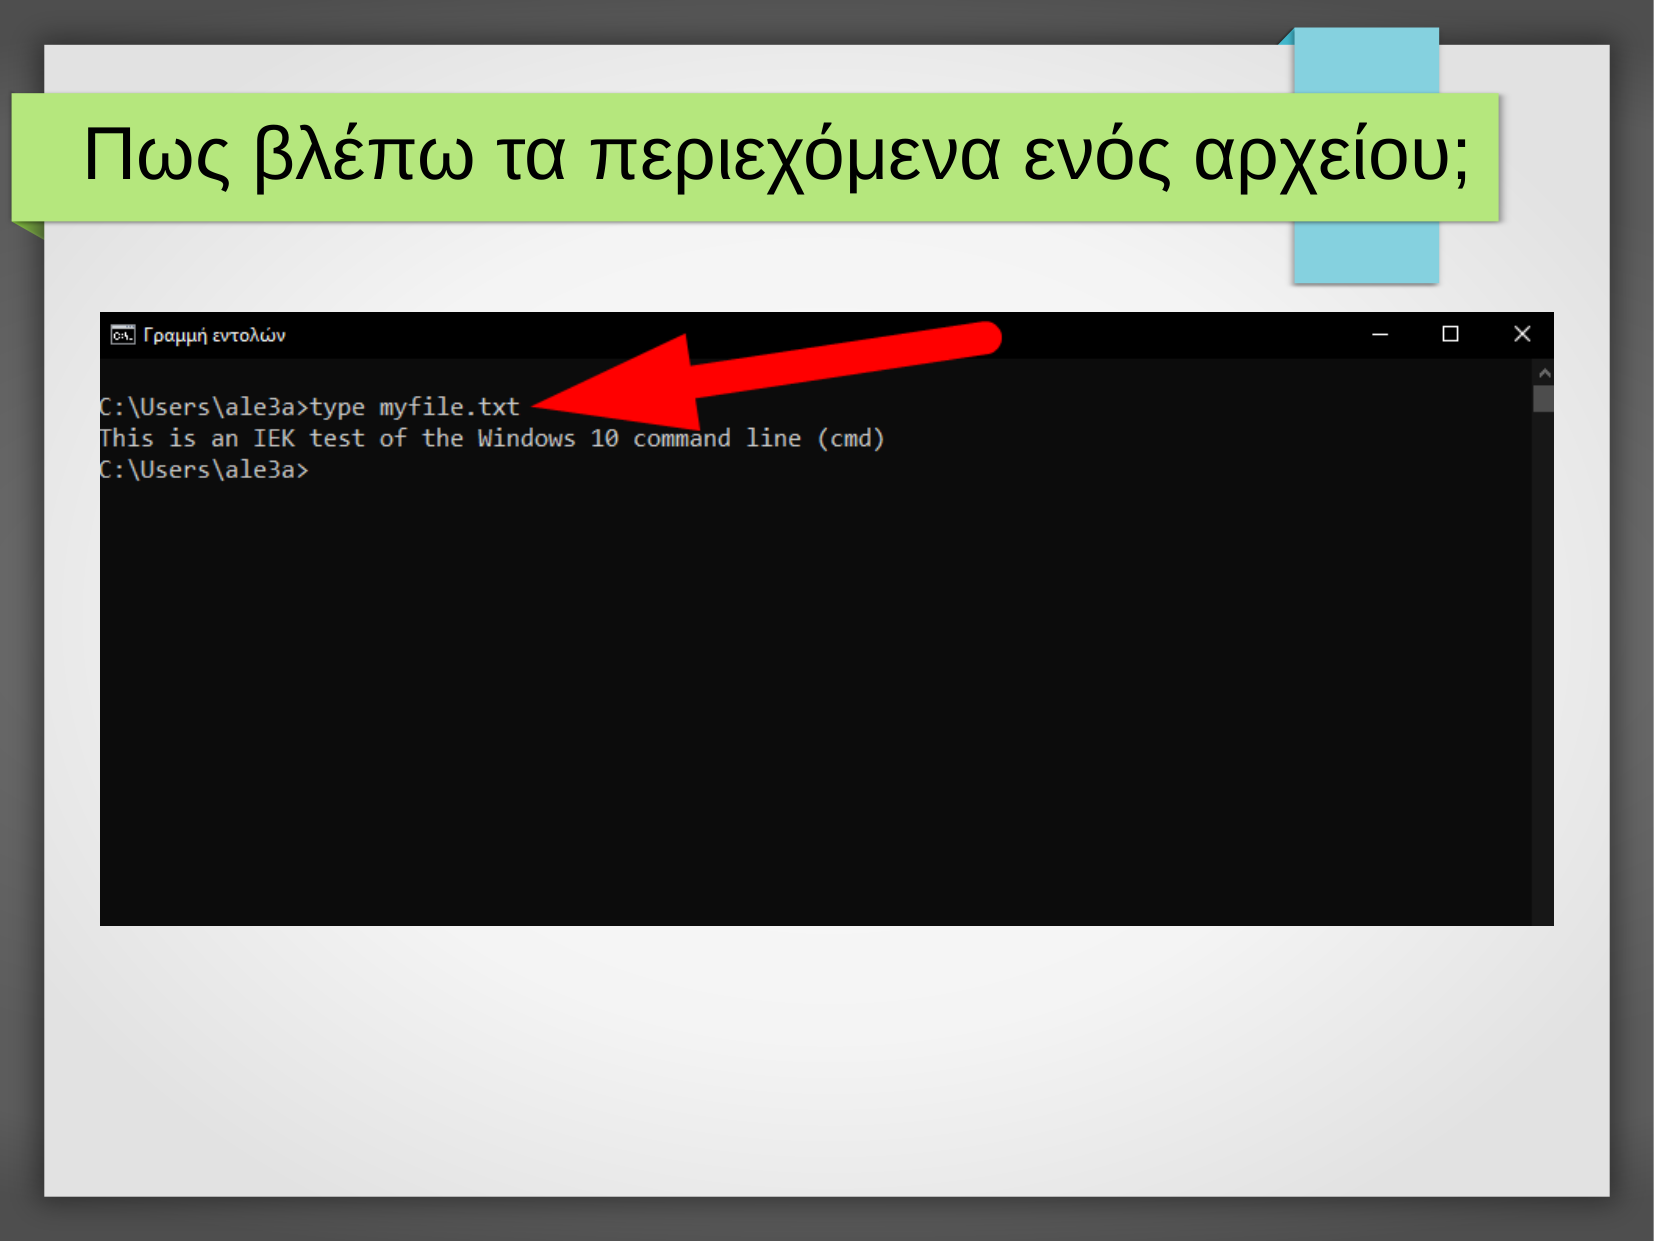

# Πως βλέπω τα περιεχόμενα ενός αρχείου;